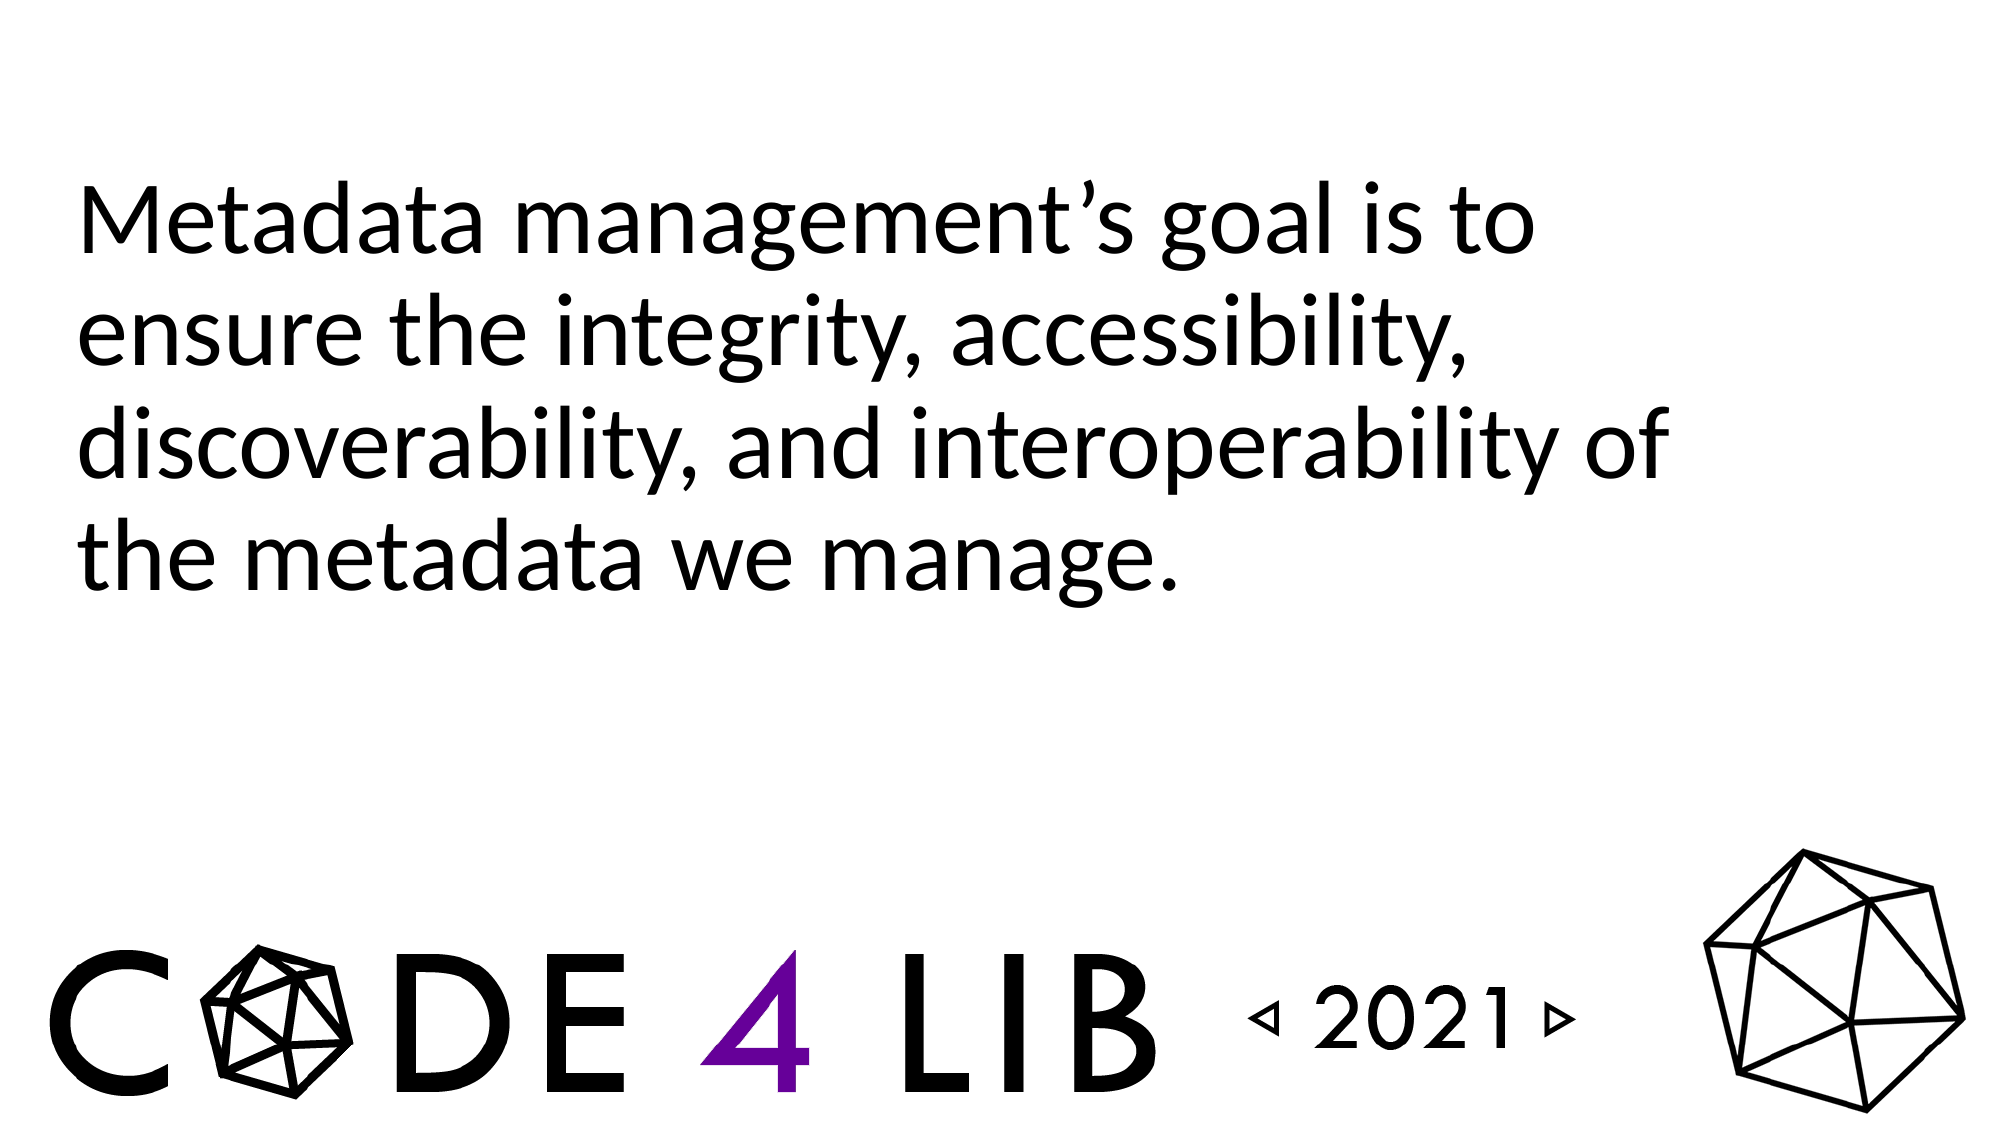

# Metadata management’s goal is to ensure the integrity, accessibility, discoverability, and interoperability of the metadata we manage.